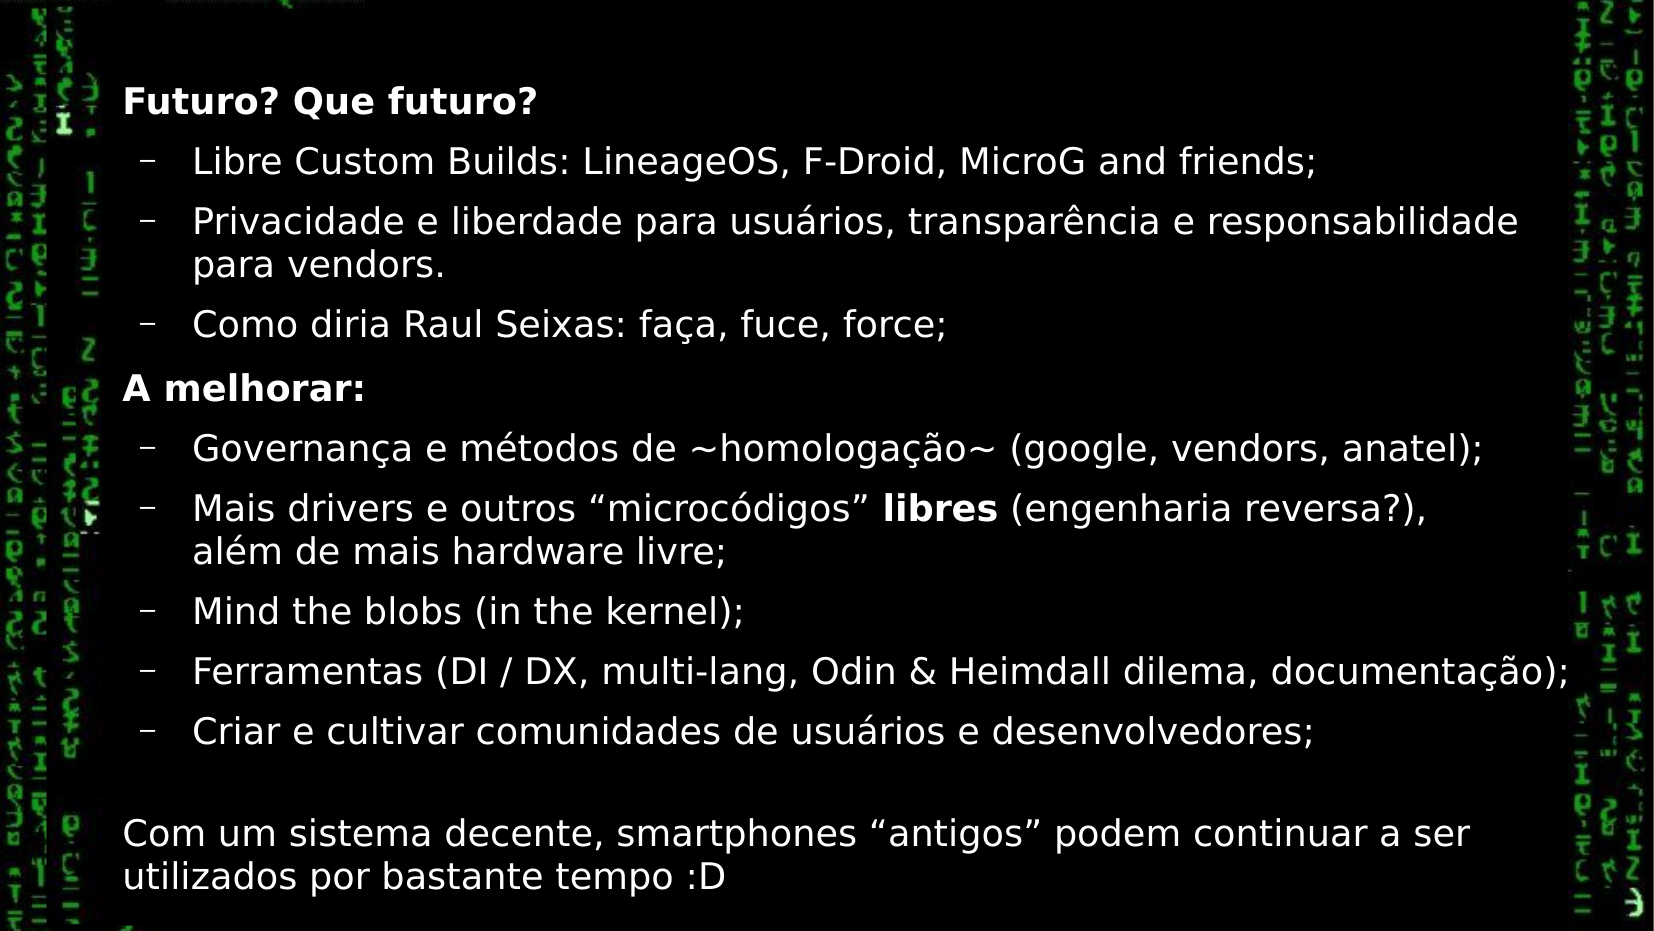

# Futuro? Que futuro?
Libre Custom Builds: LineageOS, F-Droid, MicroG and friends;
Privacidade e liberdade para usuários, transparência e responsabilidade
para vendors.
Como diria Raul Seixas: faça, fuce, force;
A melhorar:
Governança e métodos de ~homologação~ (google, vendors, anatel);
Mais drivers e outros “microcódigos” libres (engenharia reversa?),
além de mais hardware livre;
Mind the blobs (in the kernel);
Ferramentas (DI / DX, multi-lang, Odin & Heimdall dilema, documentação);
Criar e cultivar comunidades de usuários e desenvolvedores;
Com um sistema decente, smartphones “antigos” podem continuar a ser utilizados por bastante tempo :D